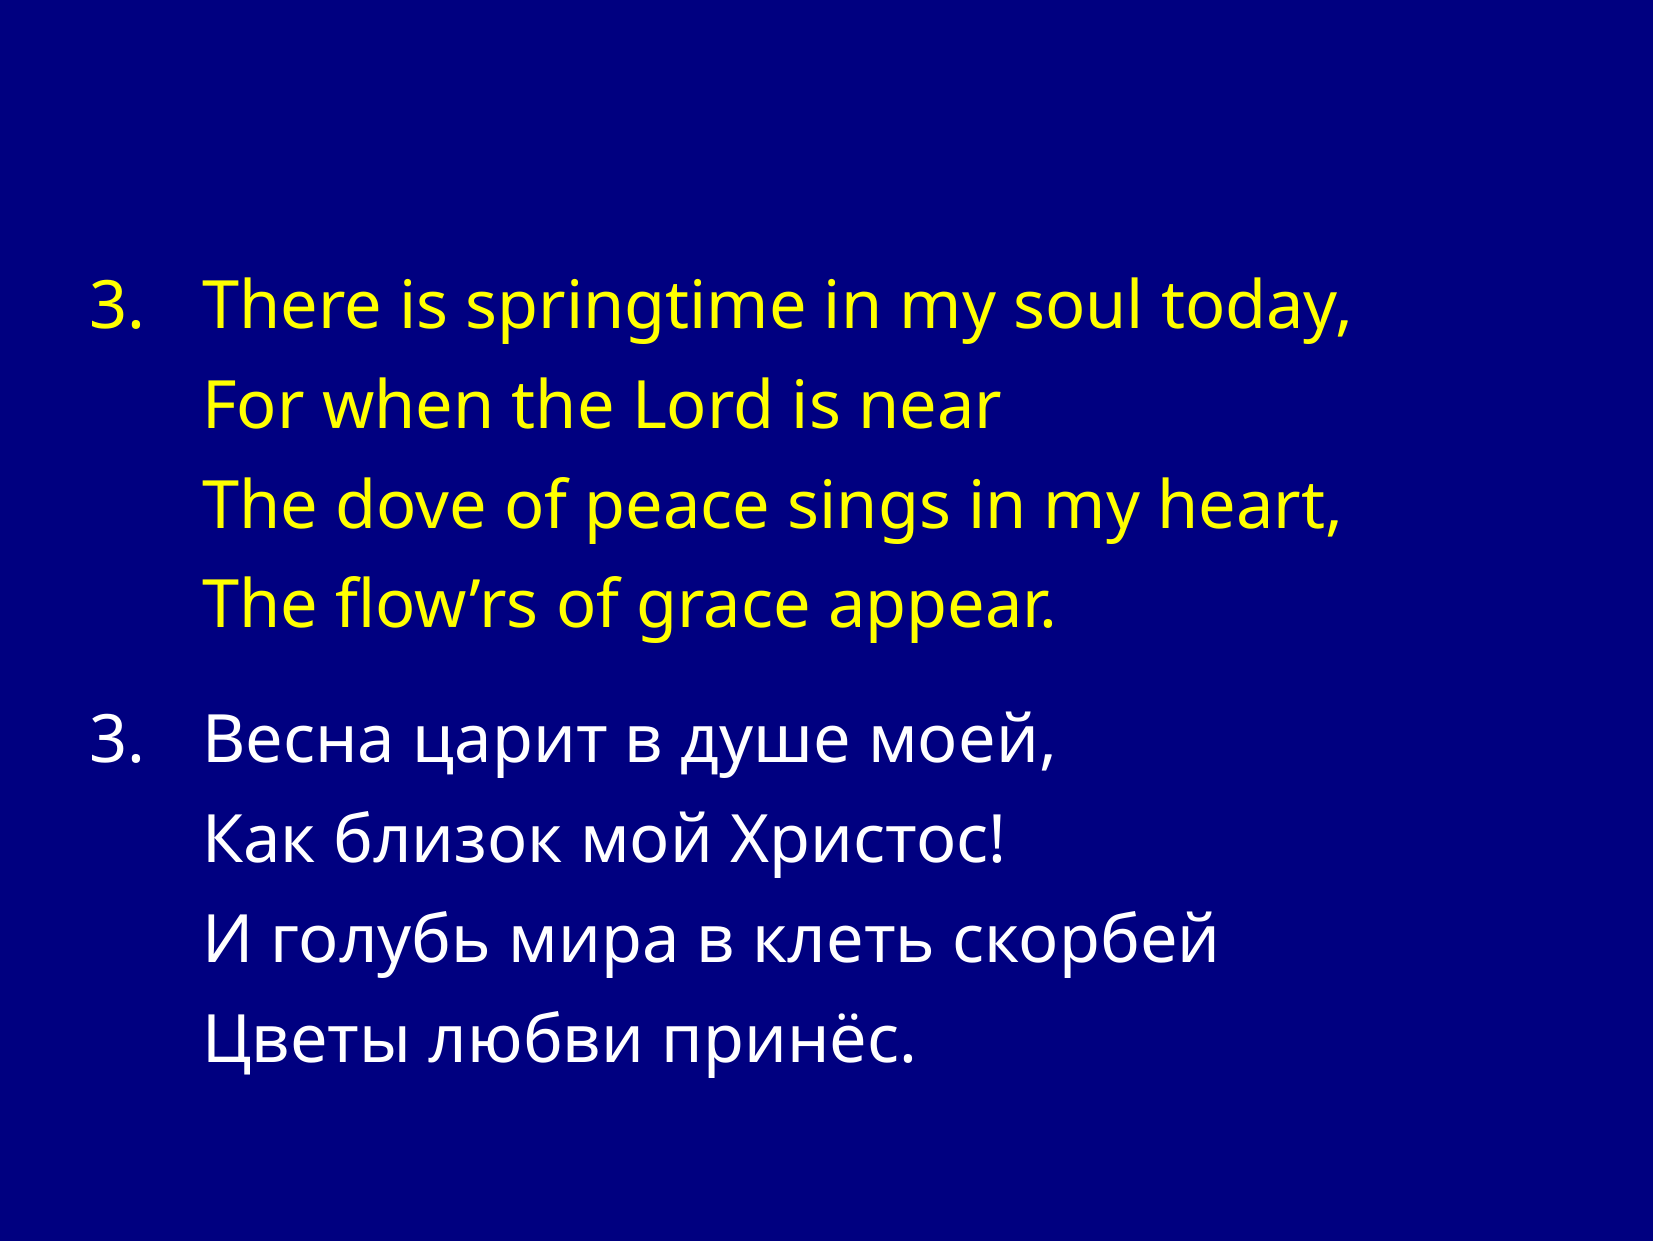

3.	There is springtime in my soul today,
	For when the Lord is near
	The dove of peace sings in my heart,
	The flow’rs of grace appear.
3.	Весна царит в душе моей,
	Как близок мой Христос!
	И голубь мира в клеть скорбей
	Цветы любви принёс.